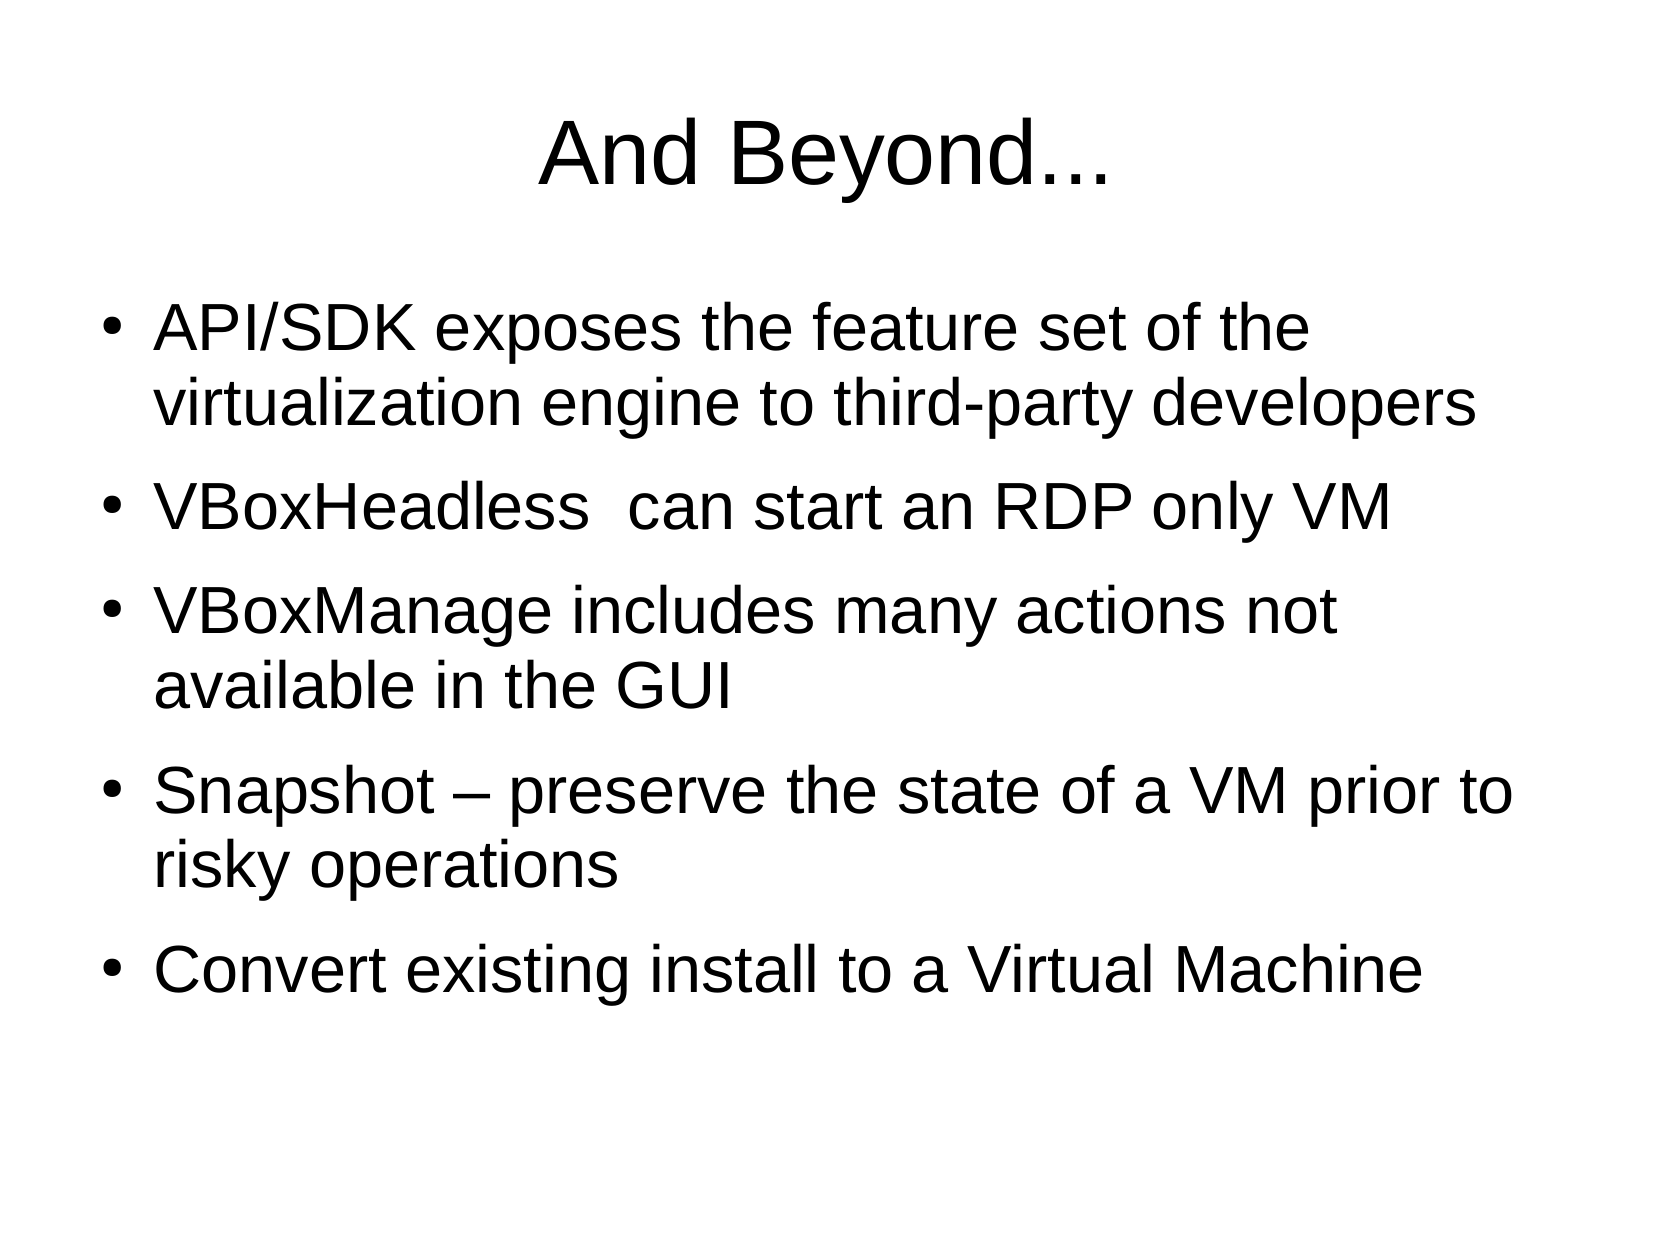

# And Beyond...
API/SDK exposes the feature set of the virtualization engine to third-party developers
VBoxHeadless can start an RDP only VM
VBoxManage includes many actions not available in the GUI
Snapshot – preserve the state of a VM prior to risky operations
Convert existing install to a Virtual Machine